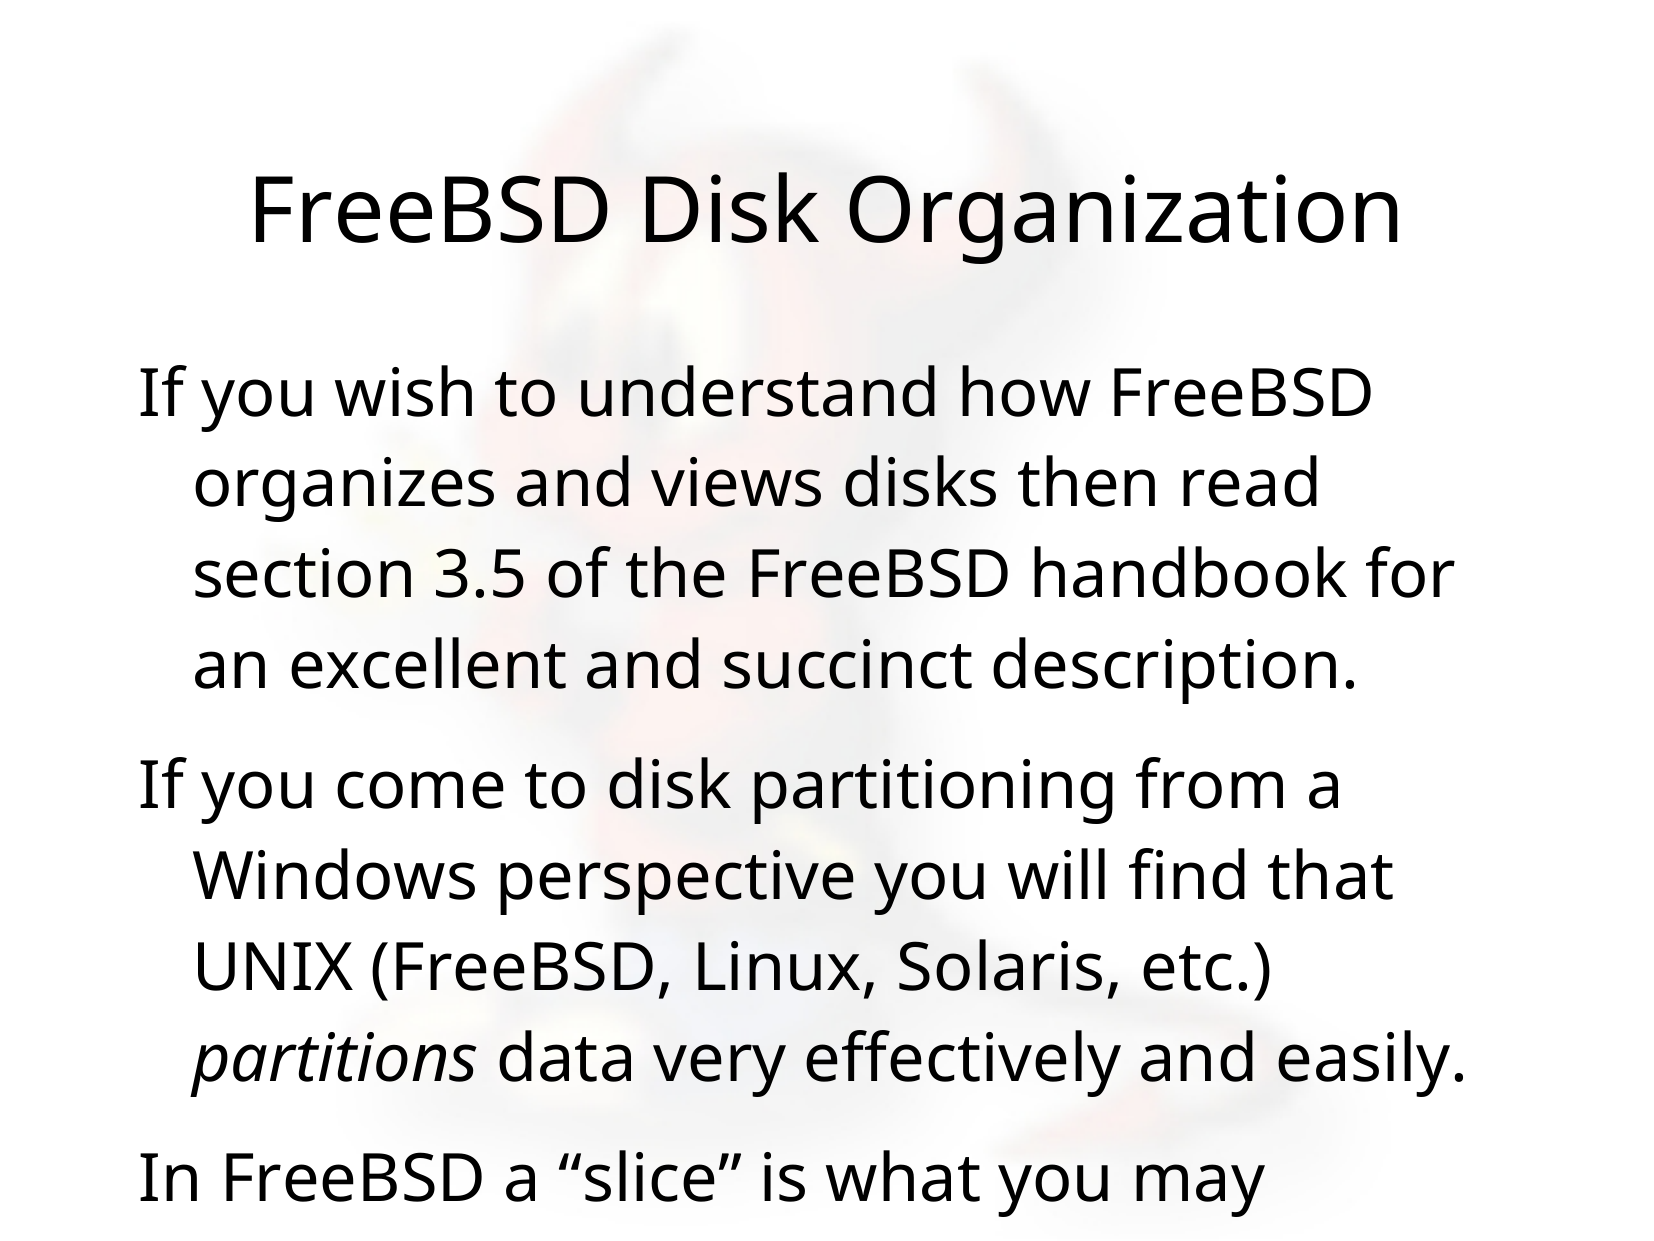

# FreeBSD Disk Organization
If you wish to understand how FreeBSD organizes and views disks then read section 3.5 of the FreeBSD handbook for an excellent and succinct description.
If you come to disk partitioning from a Windows perspective you will find that UNIX (FreeBSD, Linux, Solaris, etc.) partitions data very effectively and easily.
In FreeBSD a “slice” is what you may consider to be a “partition” under Windows.